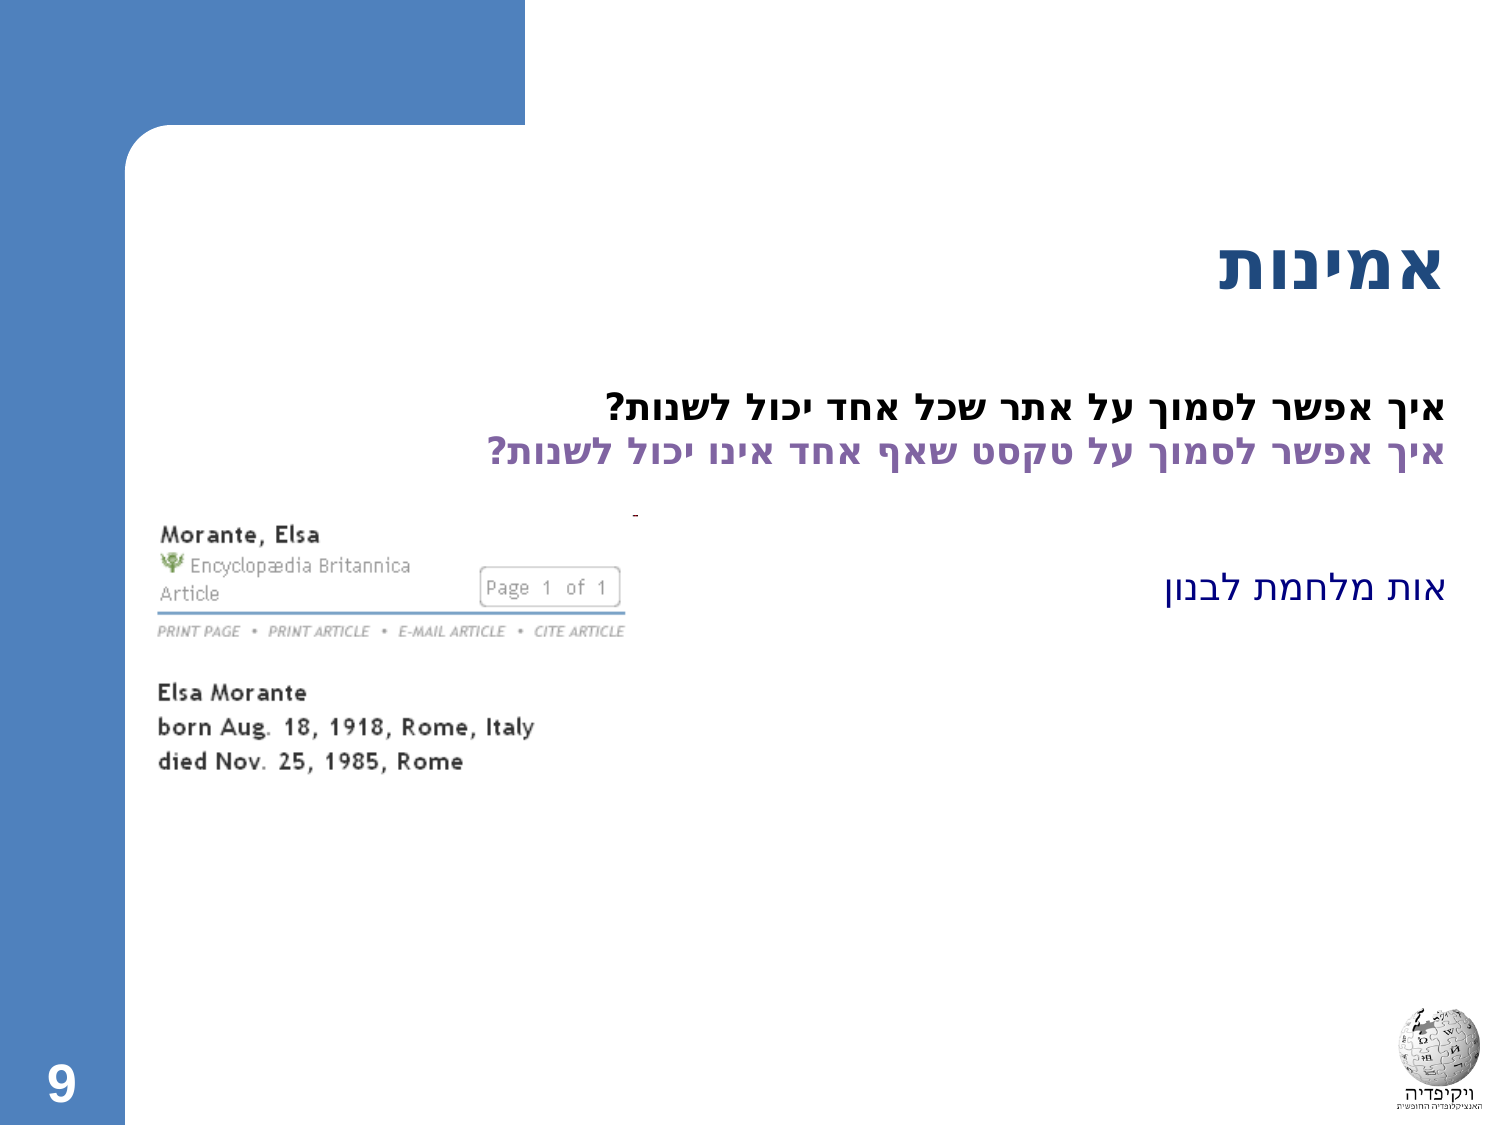

# אמינות
איך אפשר לסמוך על אתר שכל אחד יכול לשנות?
איך אפשר לסמוך על טקסט שאף אחד אינו יכול לשנות?
אות מלחמת לבנון